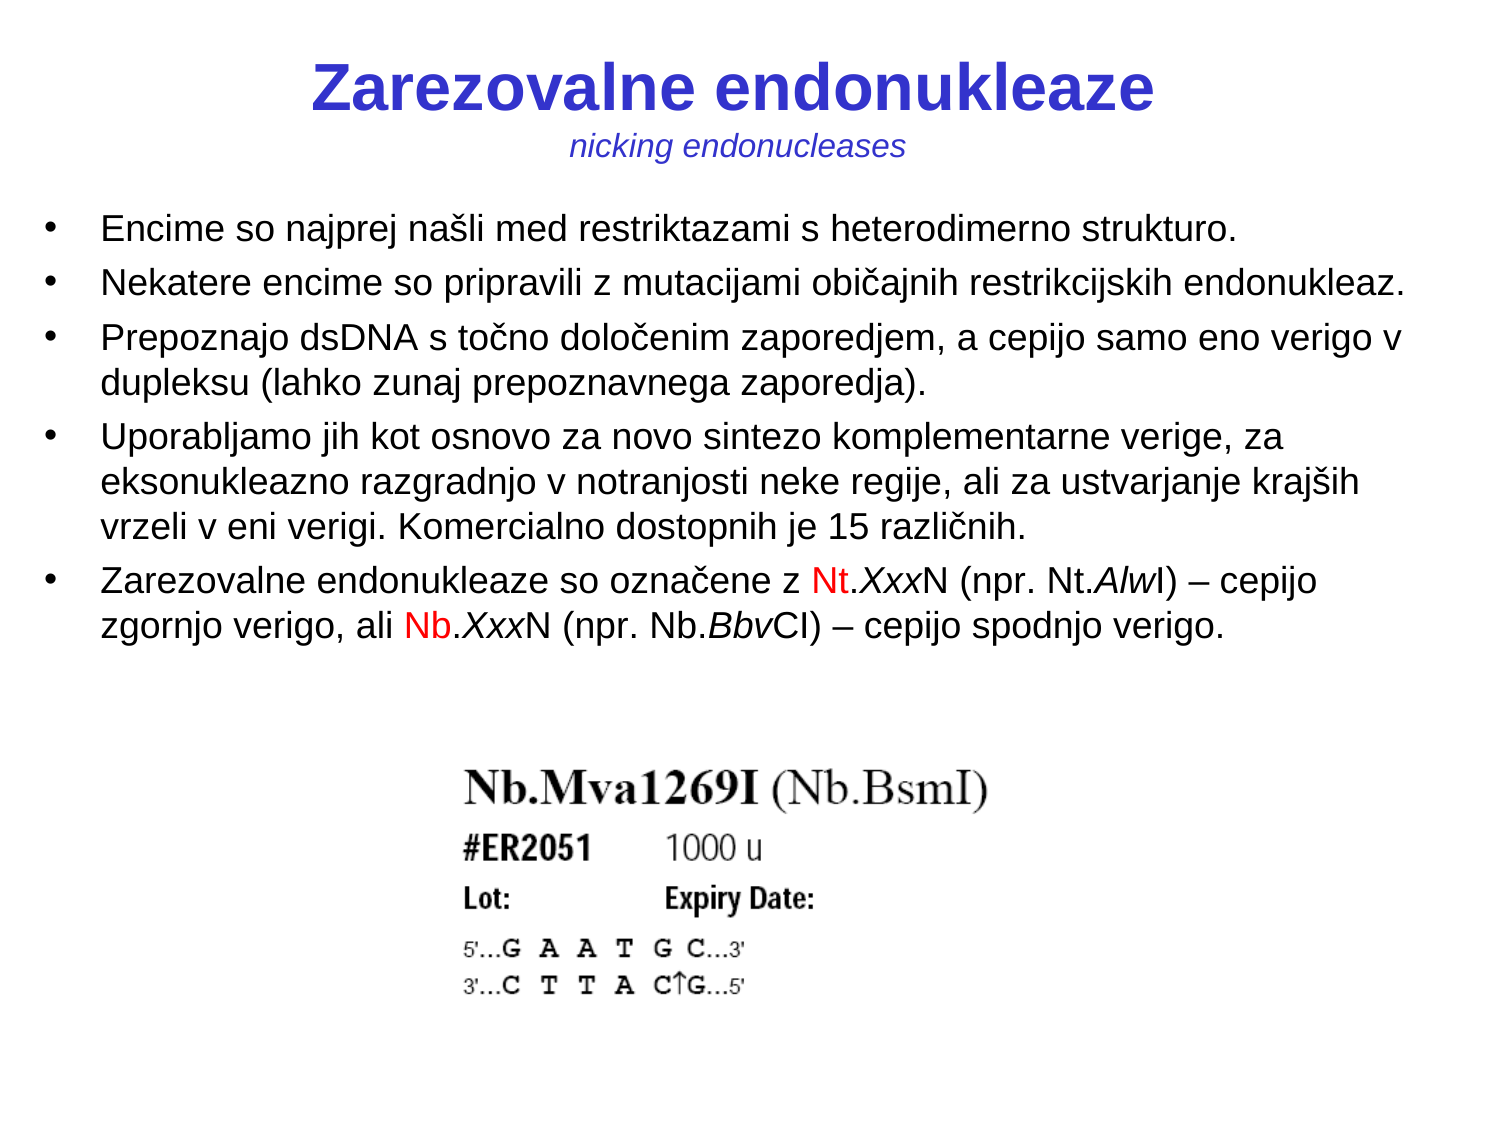

Zarezovalne endonukleaze
 nicking endonucleases
Encime so najprej našli med restriktazami s heterodimerno strukturo.
Nekatere encime so pripravili z mutacijami običajnih restrikcijskih endonukleaz.
Prepoznajo dsDNA s točno določenim zaporedjem, a cepijo samo eno verigo v dupleksu (lahko zunaj prepoznavnega zaporedja).
Uporabljamo jih kot osnovo za novo sintezo komplementarne verige, za eksonukleazno razgradnjo v notranjosti neke regije, ali za ustvarjanje krajših vrzeli v eni verigi. Komercialno dostopnih je 15 različnih.
Zarezovalne endonukleaze so označene z Nt.XxxN (npr. Nt.AlwI) – cepijo zgornjo verigo, ali Nb.XxxN (npr. Nb.BbvCI) – cepijo spodnjo verigo.